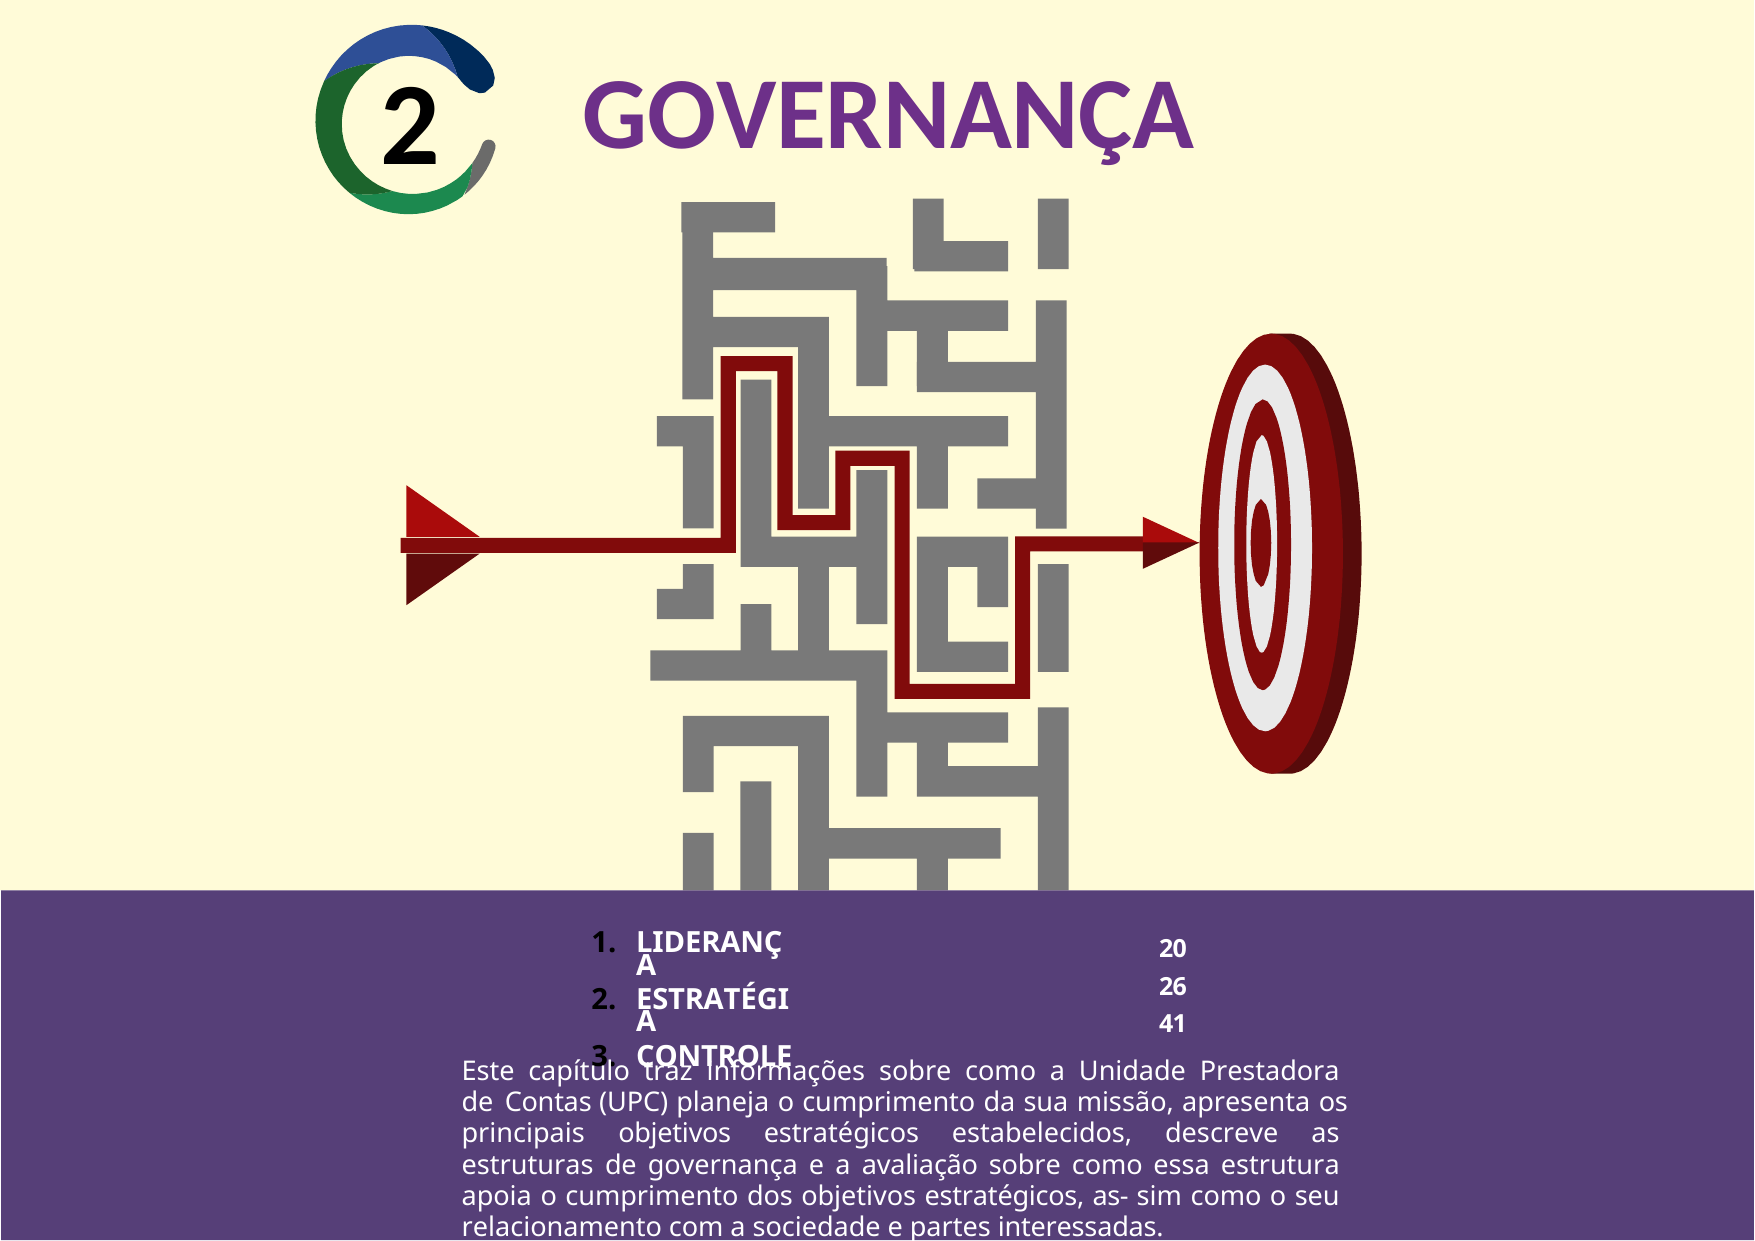

# 2
GOVERNANÇA
LIDERANÇA
ESTRATÉGIA
CONTROLE
20
26
41
Este capítulo traz informações sobre como a Unidade Prestadora de Contas (UPC) planeja o cumprimento da sua missão, apresenta os principais objetivos estratégicos estabelecidos, descreve as estruturas de governança e a avaliação sobre como essa estrutura apoia o cumprimento dos objetivos estratégicos, as- sim como o seu relacionamento com a sociedade e partes interessadas.